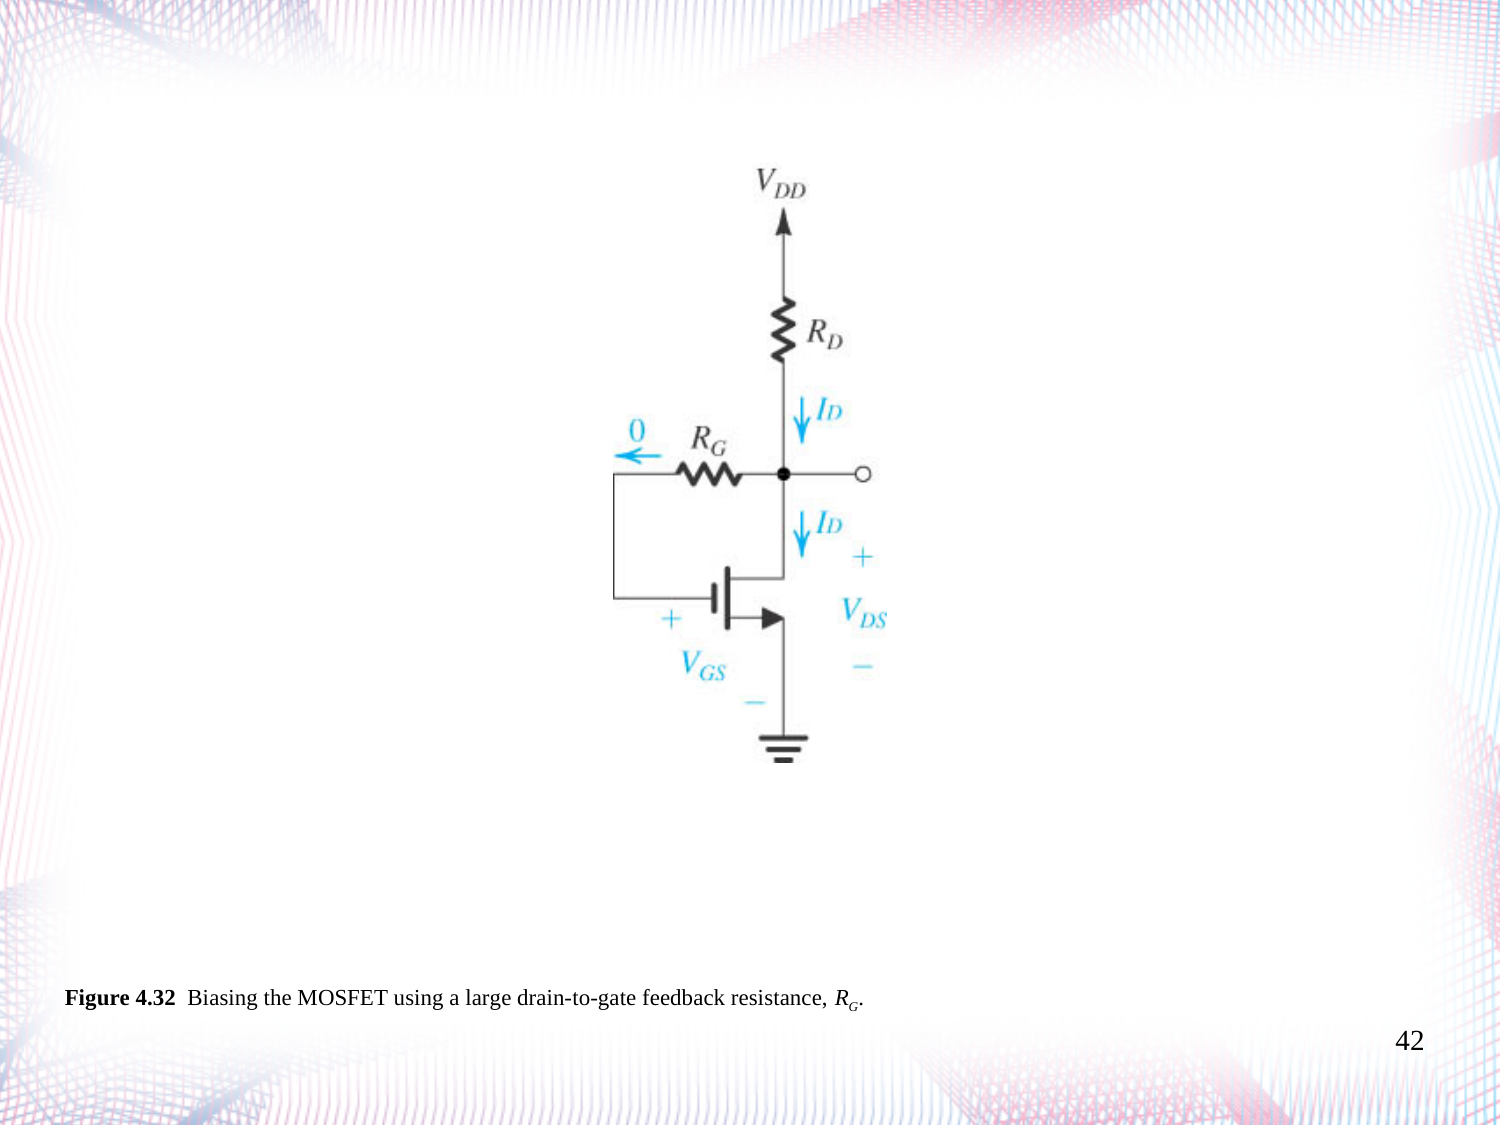

Figure 4.32 Biasing the MOSFET using a large drain-to-gate feedback resistance, RG.
42